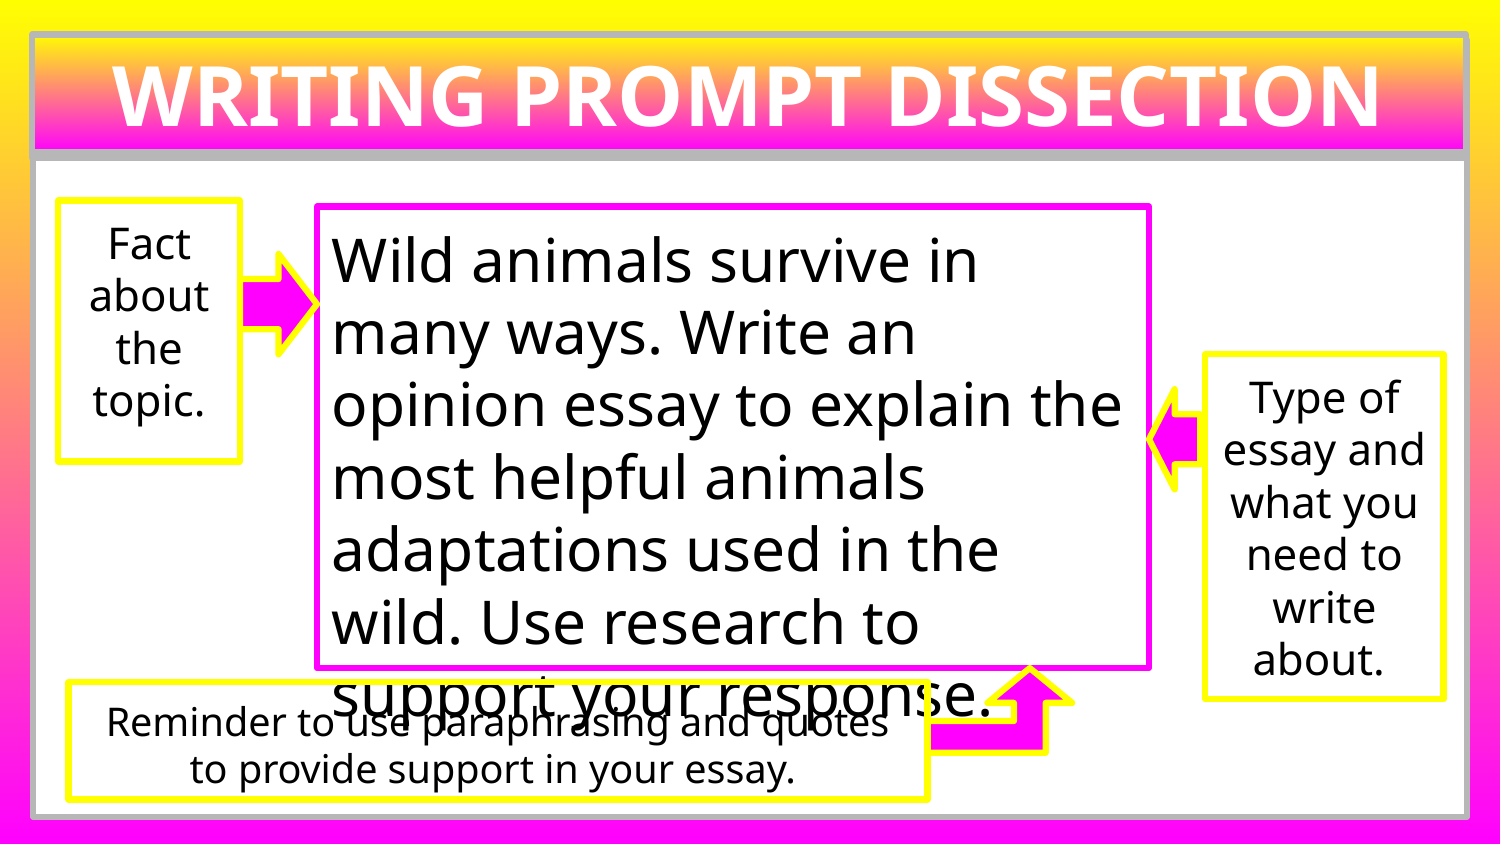

WRITING PROMPT DISSECTION
Fact about the topic.
Wild animals survive in many ways. Write an opinion essay to explain the most helpful animals adaptations used in the wild. Use research to support your response.
Type of essay and what you need to write about.
Reminder to use paraphrasing and quotes to provide support in your essay.